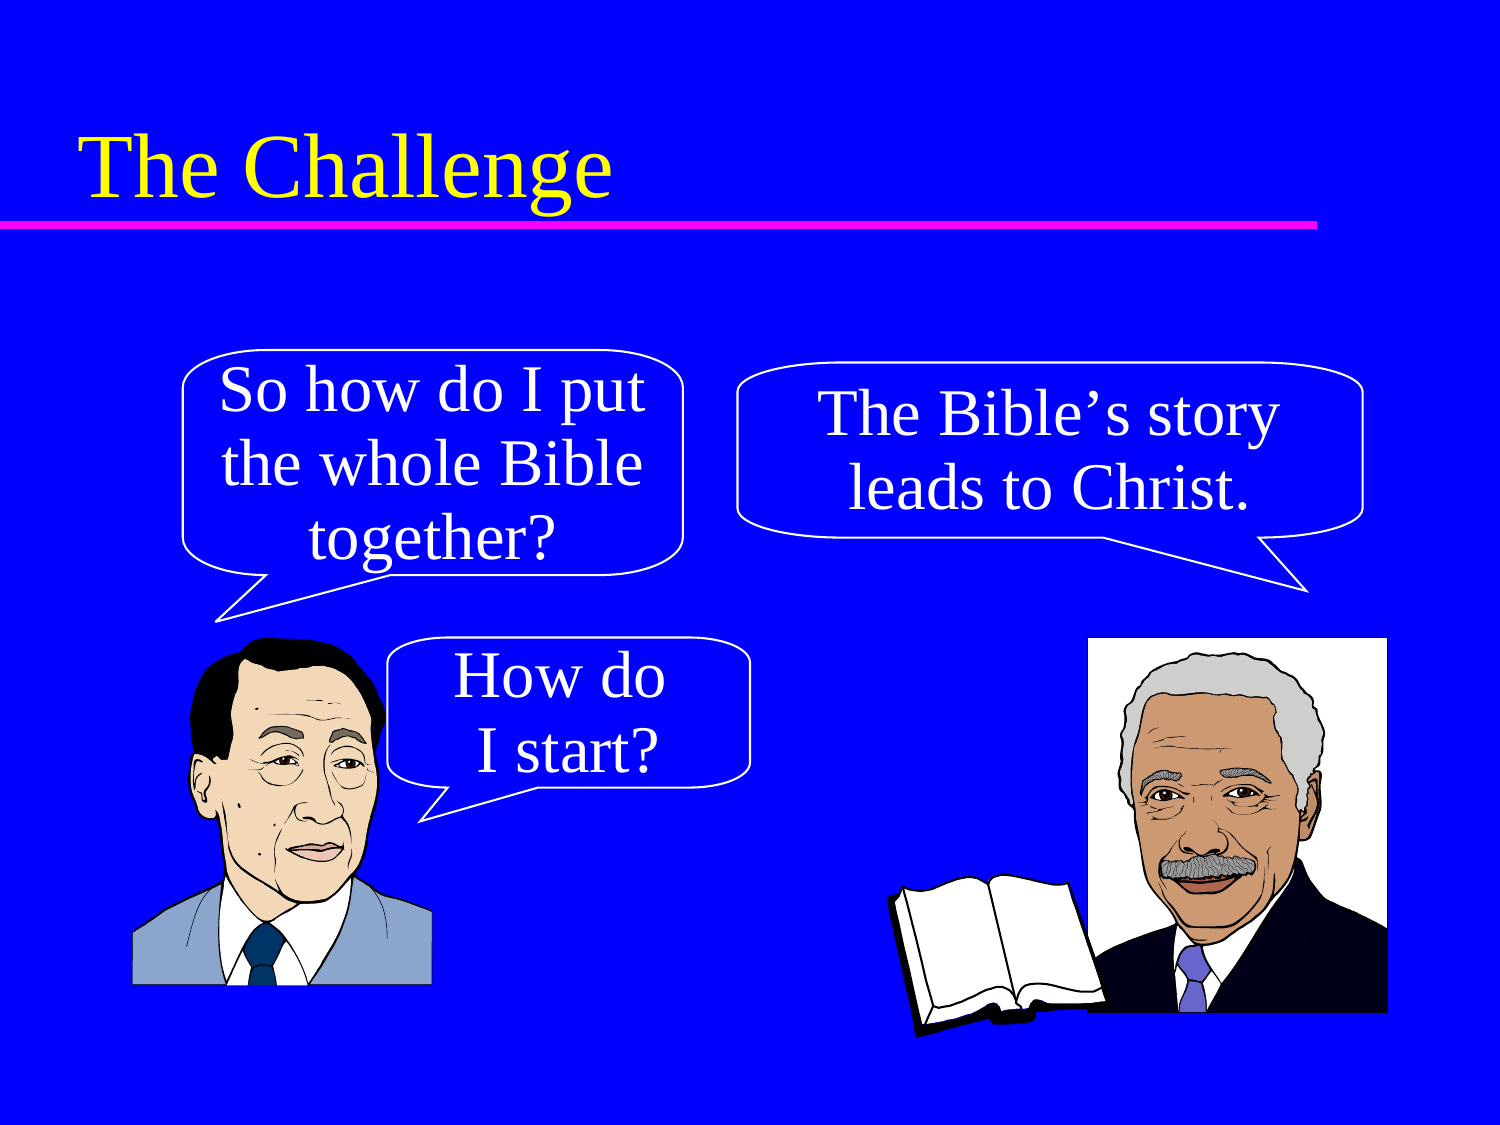

# The Challenge
So how do I put the whole Bible together?
The Bible’s story leads to Christ.
How do
I start?